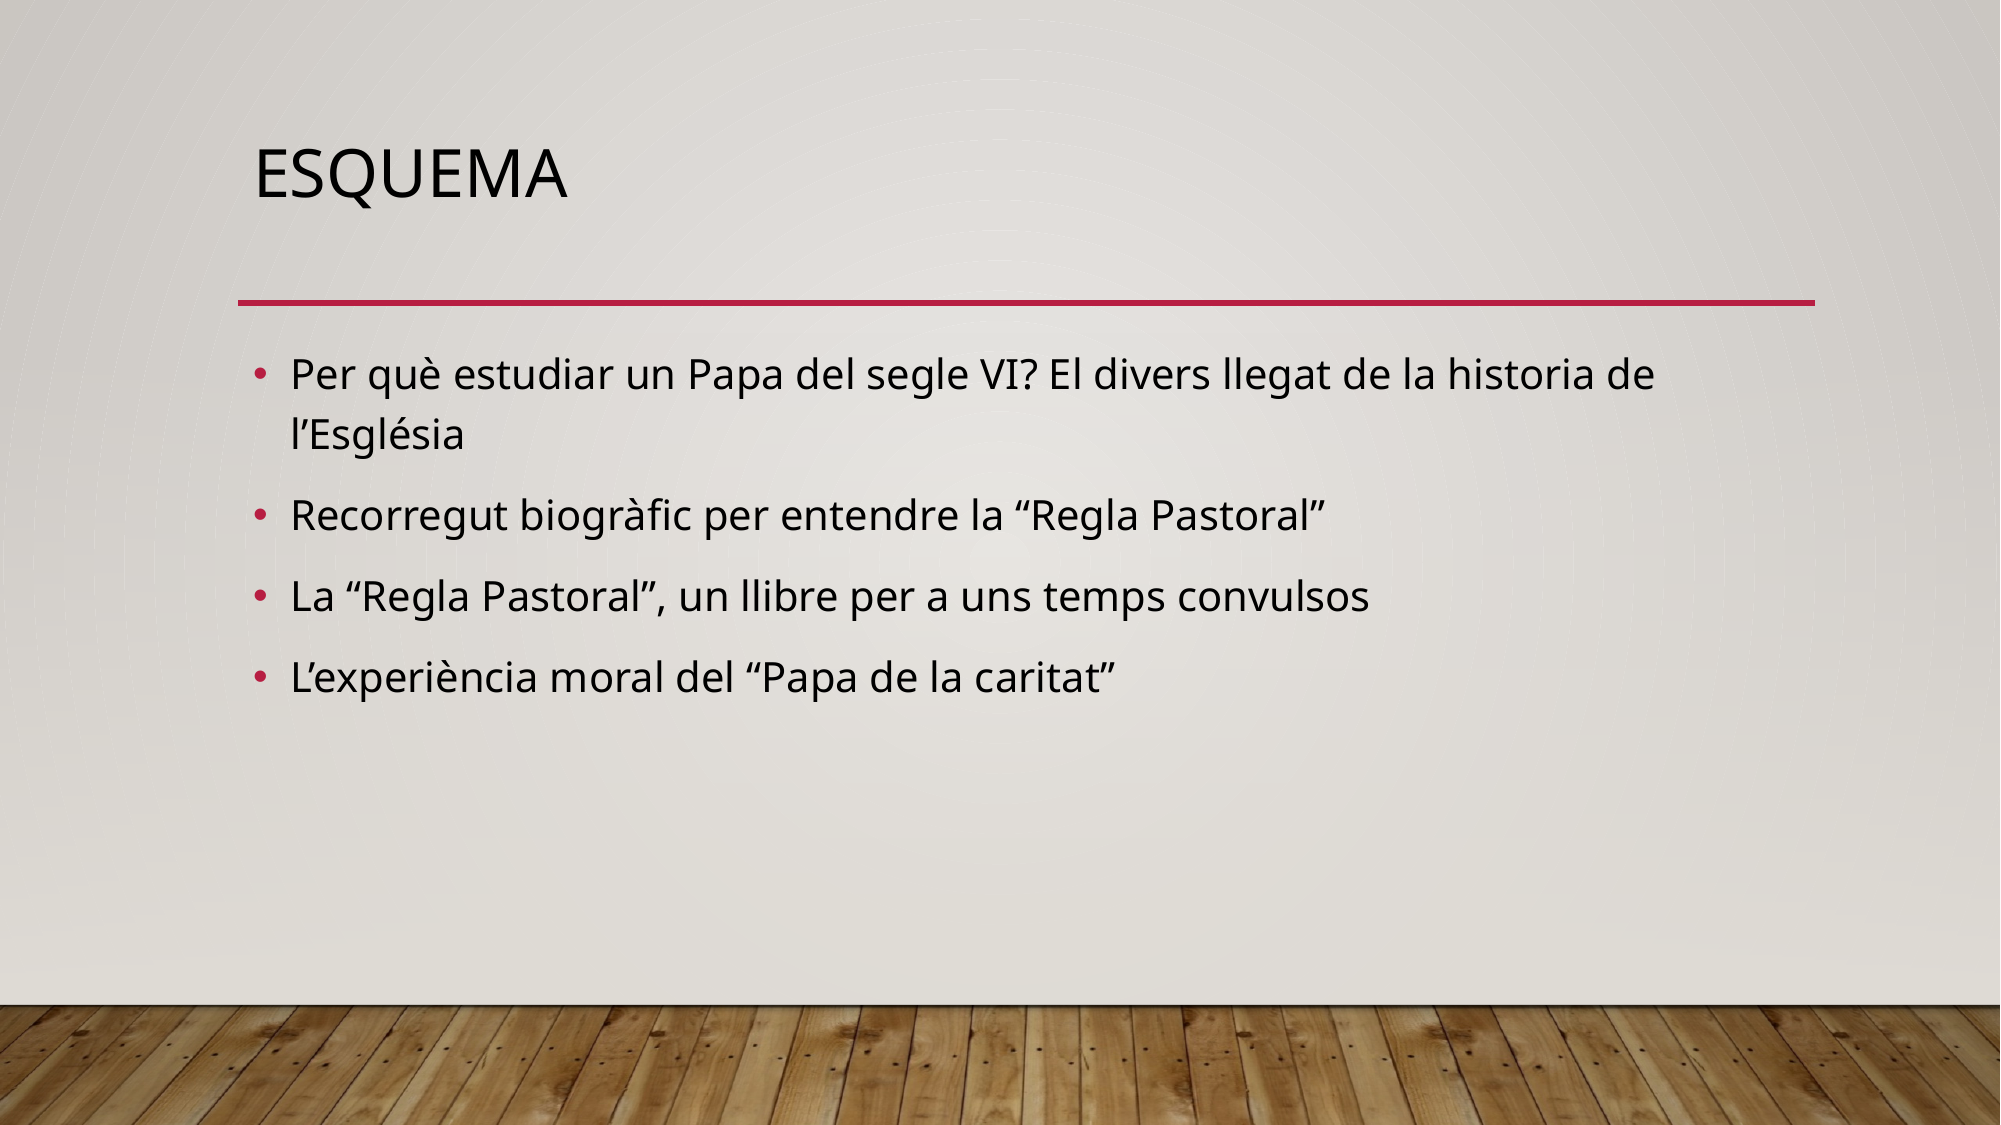

# esquema
Per què estudiar un Papa del segle VI? El divers llegat de la historia de l’Església
Recorregut biogràfic per entendre la “Regla Pastoral”
La “Regla Pastoral”, un llibre per a uns temps convulsos
L’experiència moral del “Papa de la caritat”